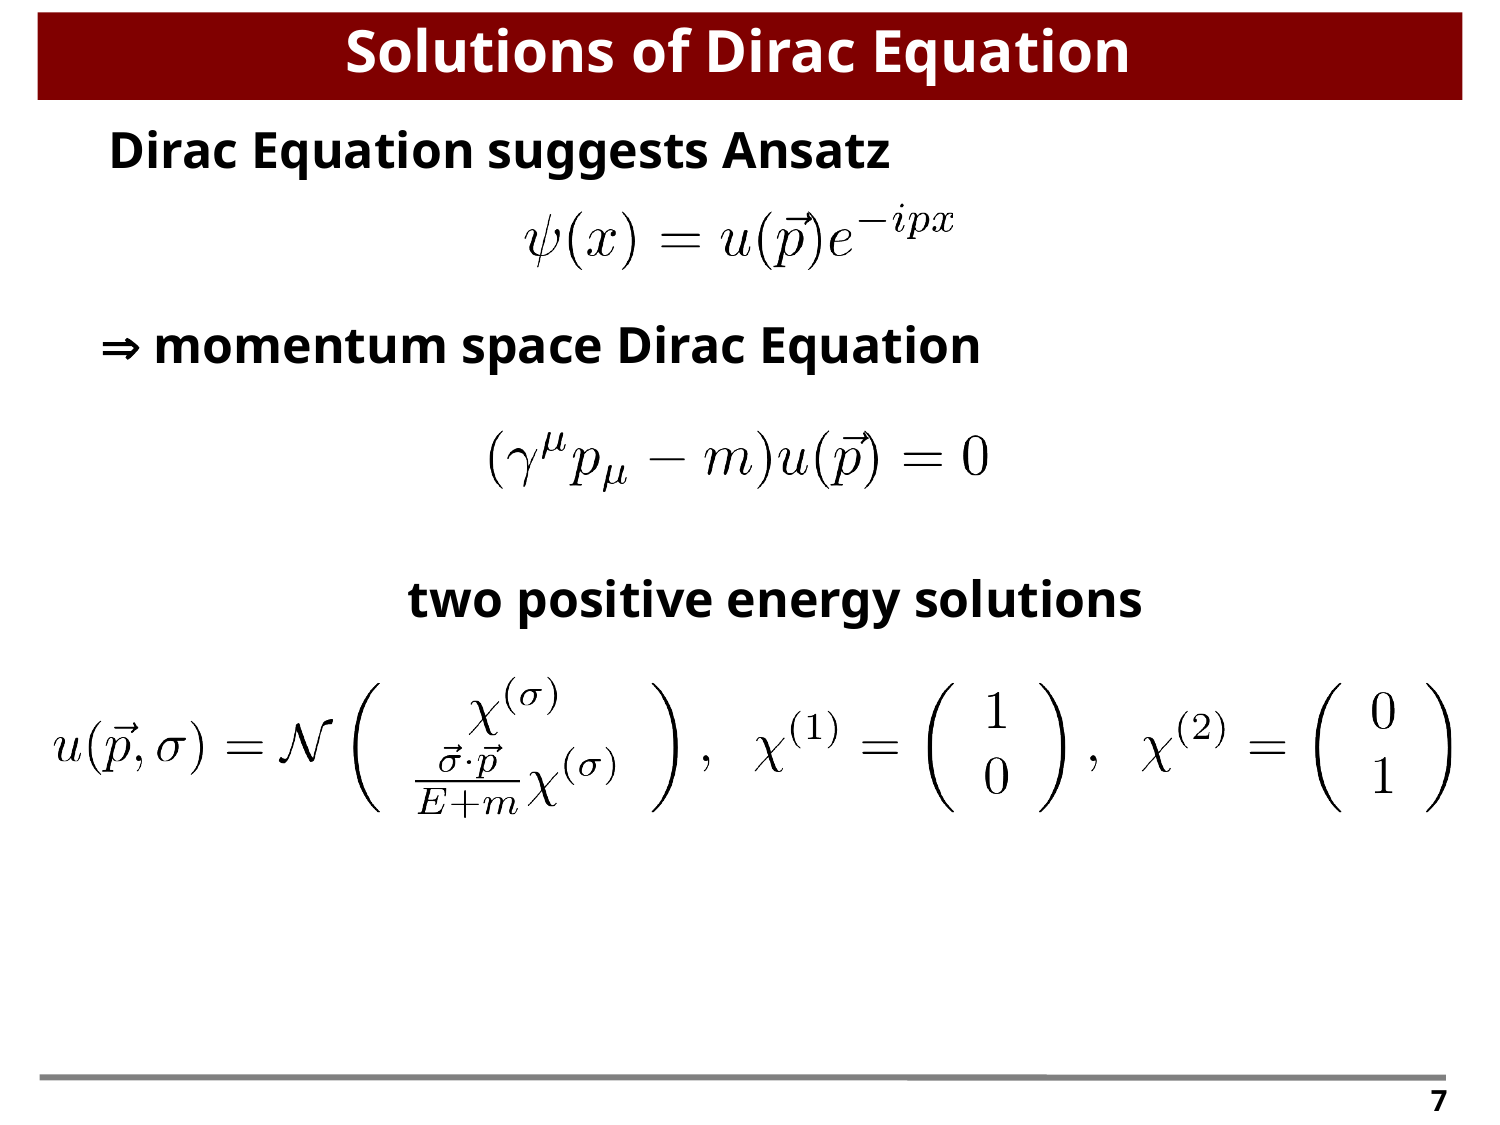

# Solutions of Dirac Equation
 	Dirac Equation suggests Ansatz
 Þ momentum space Dirac Equation
two positive energy solutions